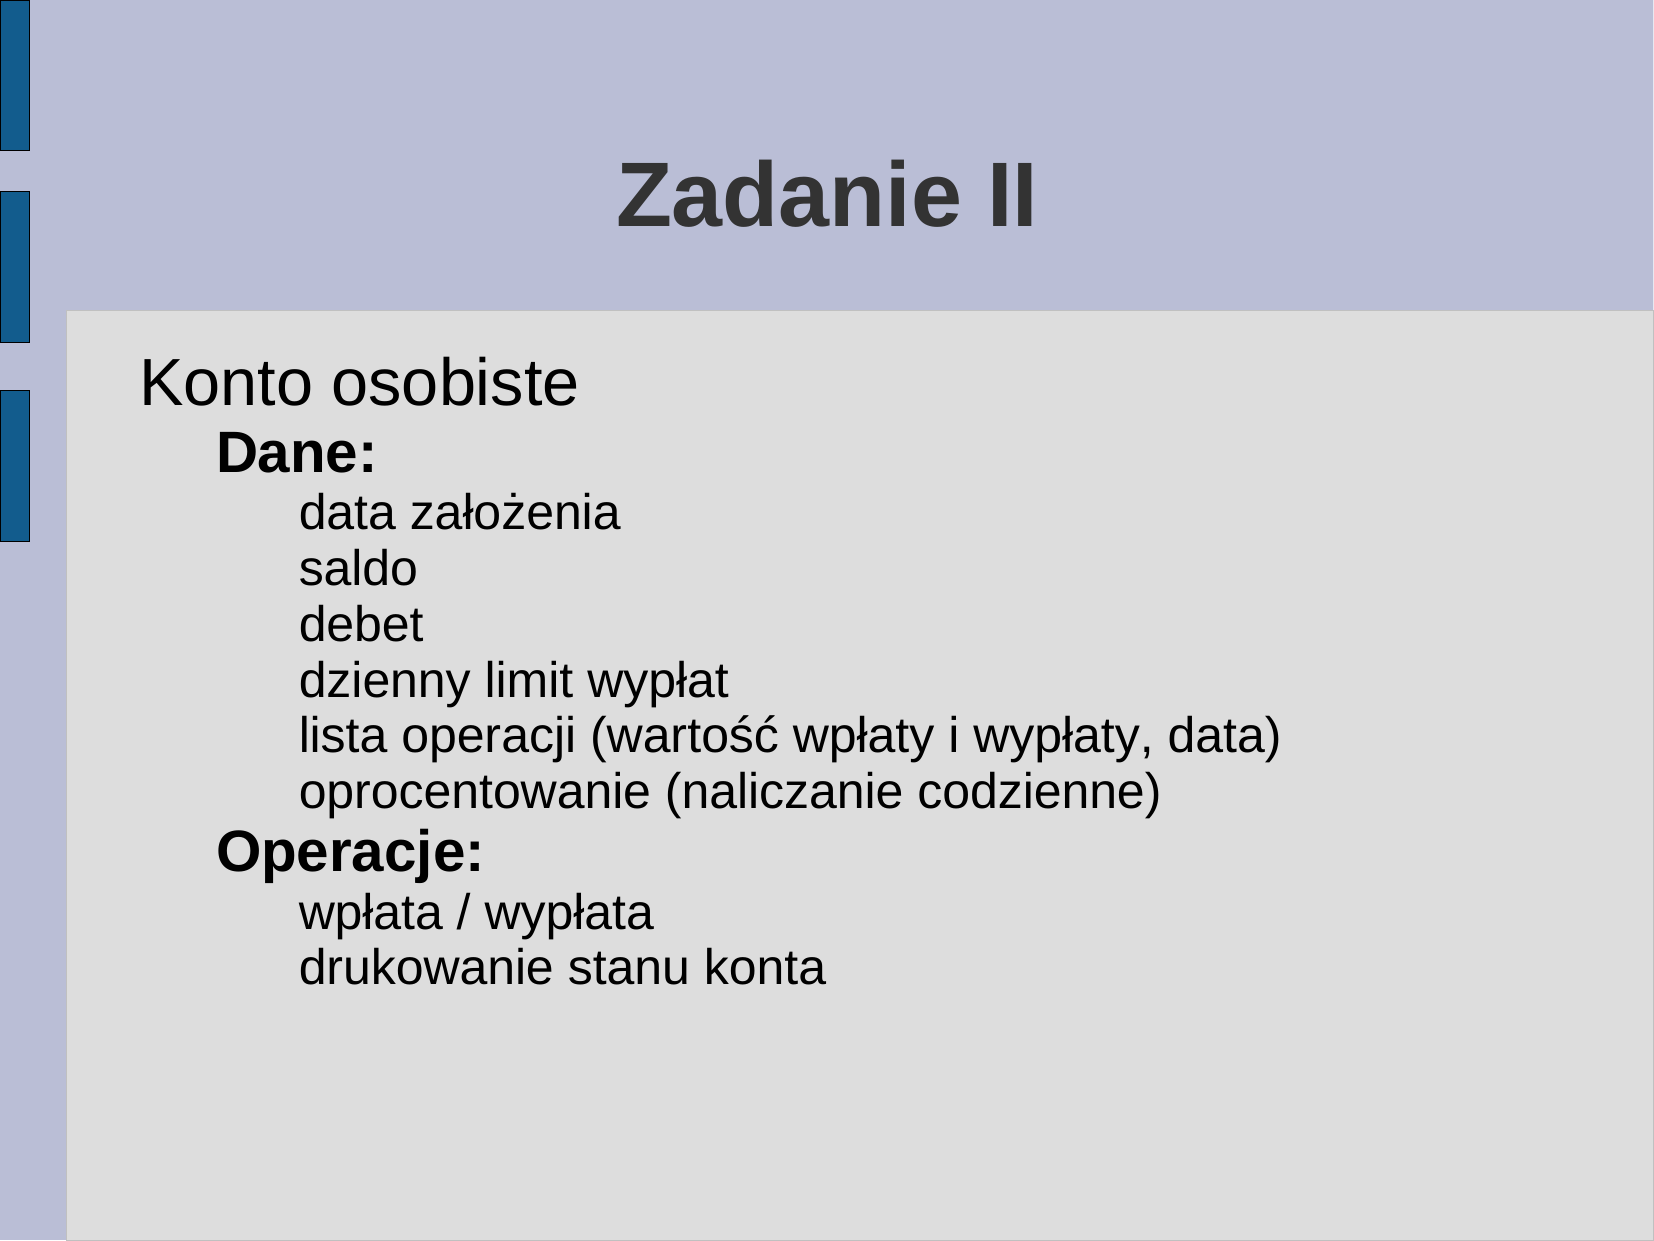

# Zadanie II
Konto osobiste
Dane:
data założenia
saldo
debet
dzienny limit wypłat
lista operacji (wartość wpłaty i wypłaty, data)
oprocentowanie (naliczanie codzienne)
Operacje:
wpłata / wypłata
drukowanie stanu konta